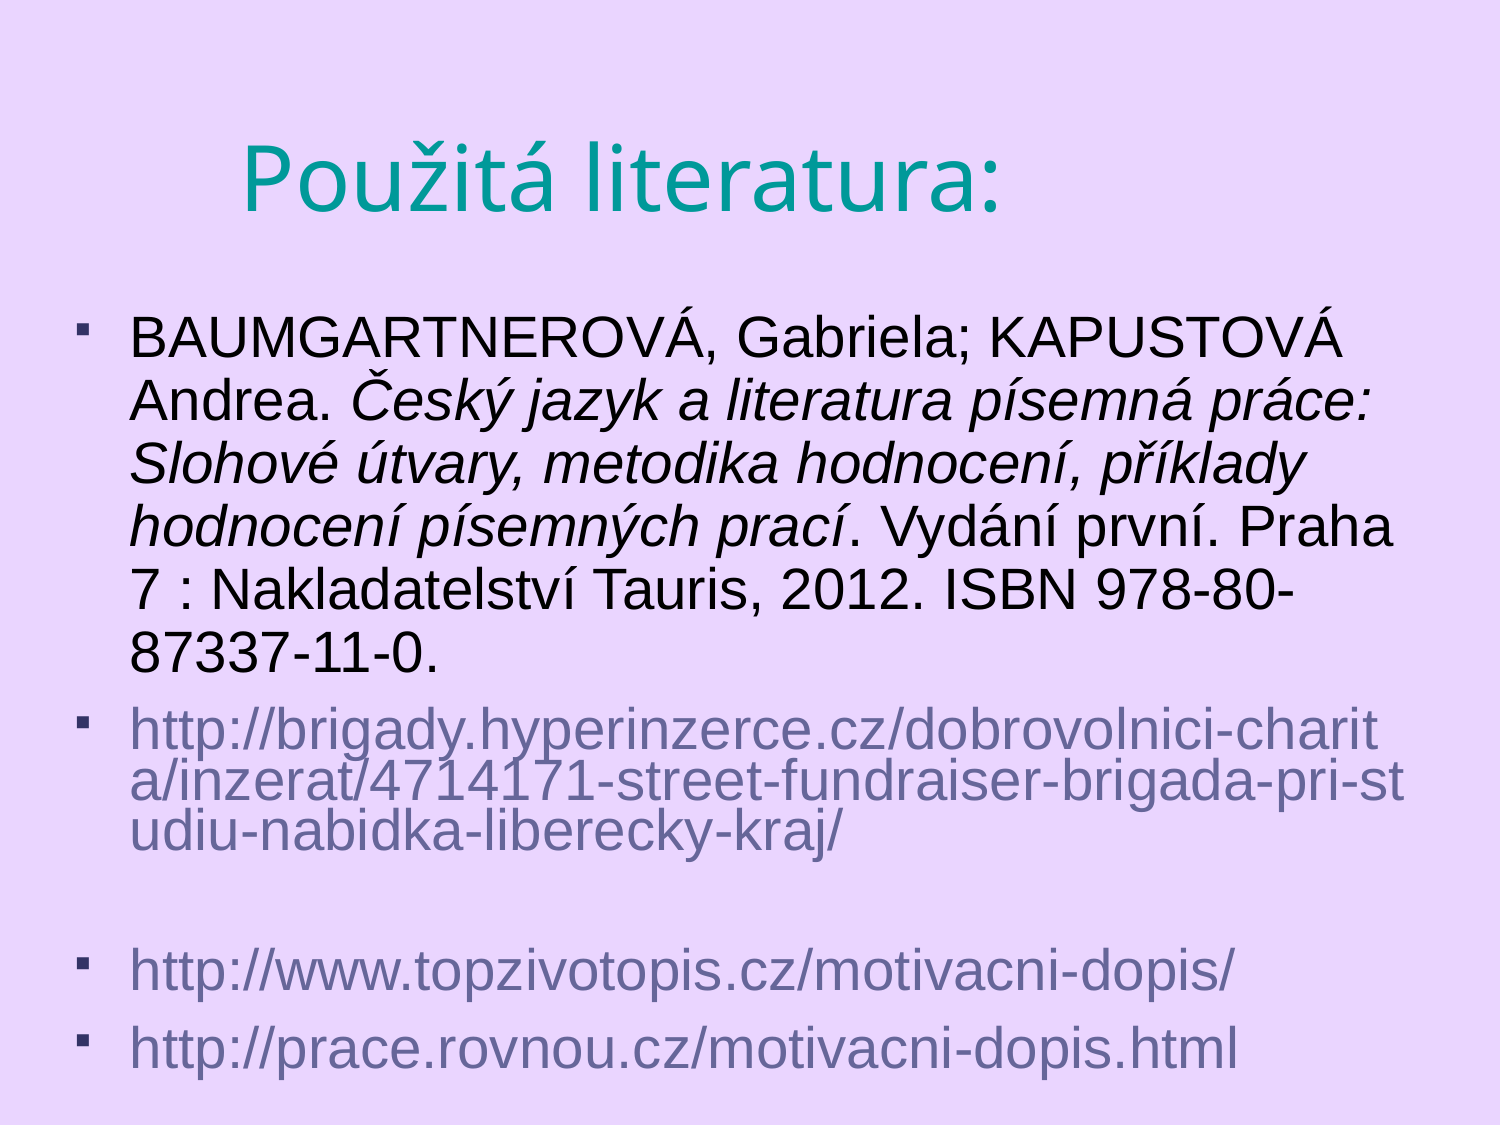

# Použitá literatura:
BAUMGARTNEROVÁ, Gabriela; KAPUSTOVÁ Andrea. Český jazyk a literatura písemná práce: Slohové útvary, metodika hodnocení, příklady hodnocení písemných prací. Vydání první. Praha 7 : Nakladatelství Tauris, 2012. ISBN 978-80-87337-11-0.
http://brigady.hyperinzerce.cz/dobrovolnici-charita/inzerat/4714171-street-fundraiser-brigada-pri-studiu-nabidka-liberecky-kraj/
http://www.topzivotopis.cz/motivacni-dopis/
http://prace.rovnou.cz/motivacni-dopis.html